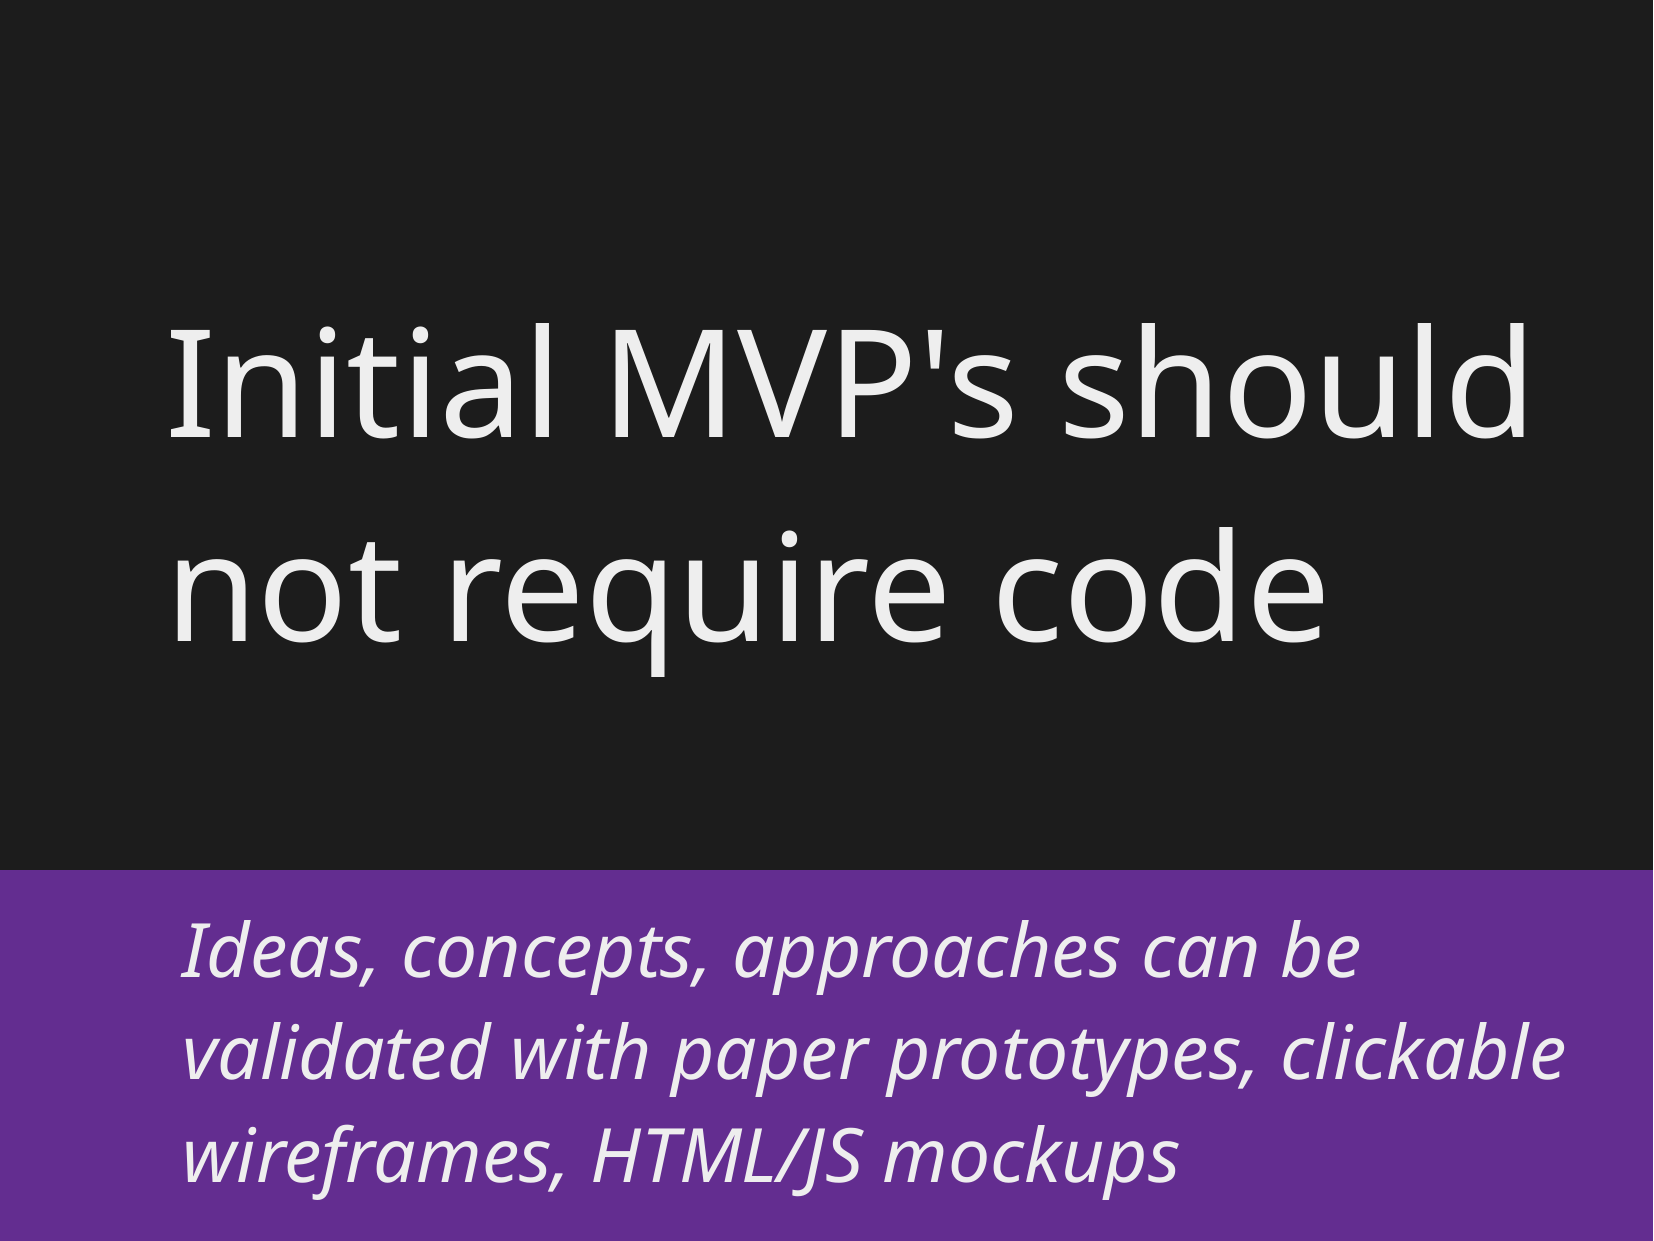

# Initial MVP's should not require code
Ideas, concepts, approaches can be validated with paper prototypes, clickable wireframes, HTML/JS mockups